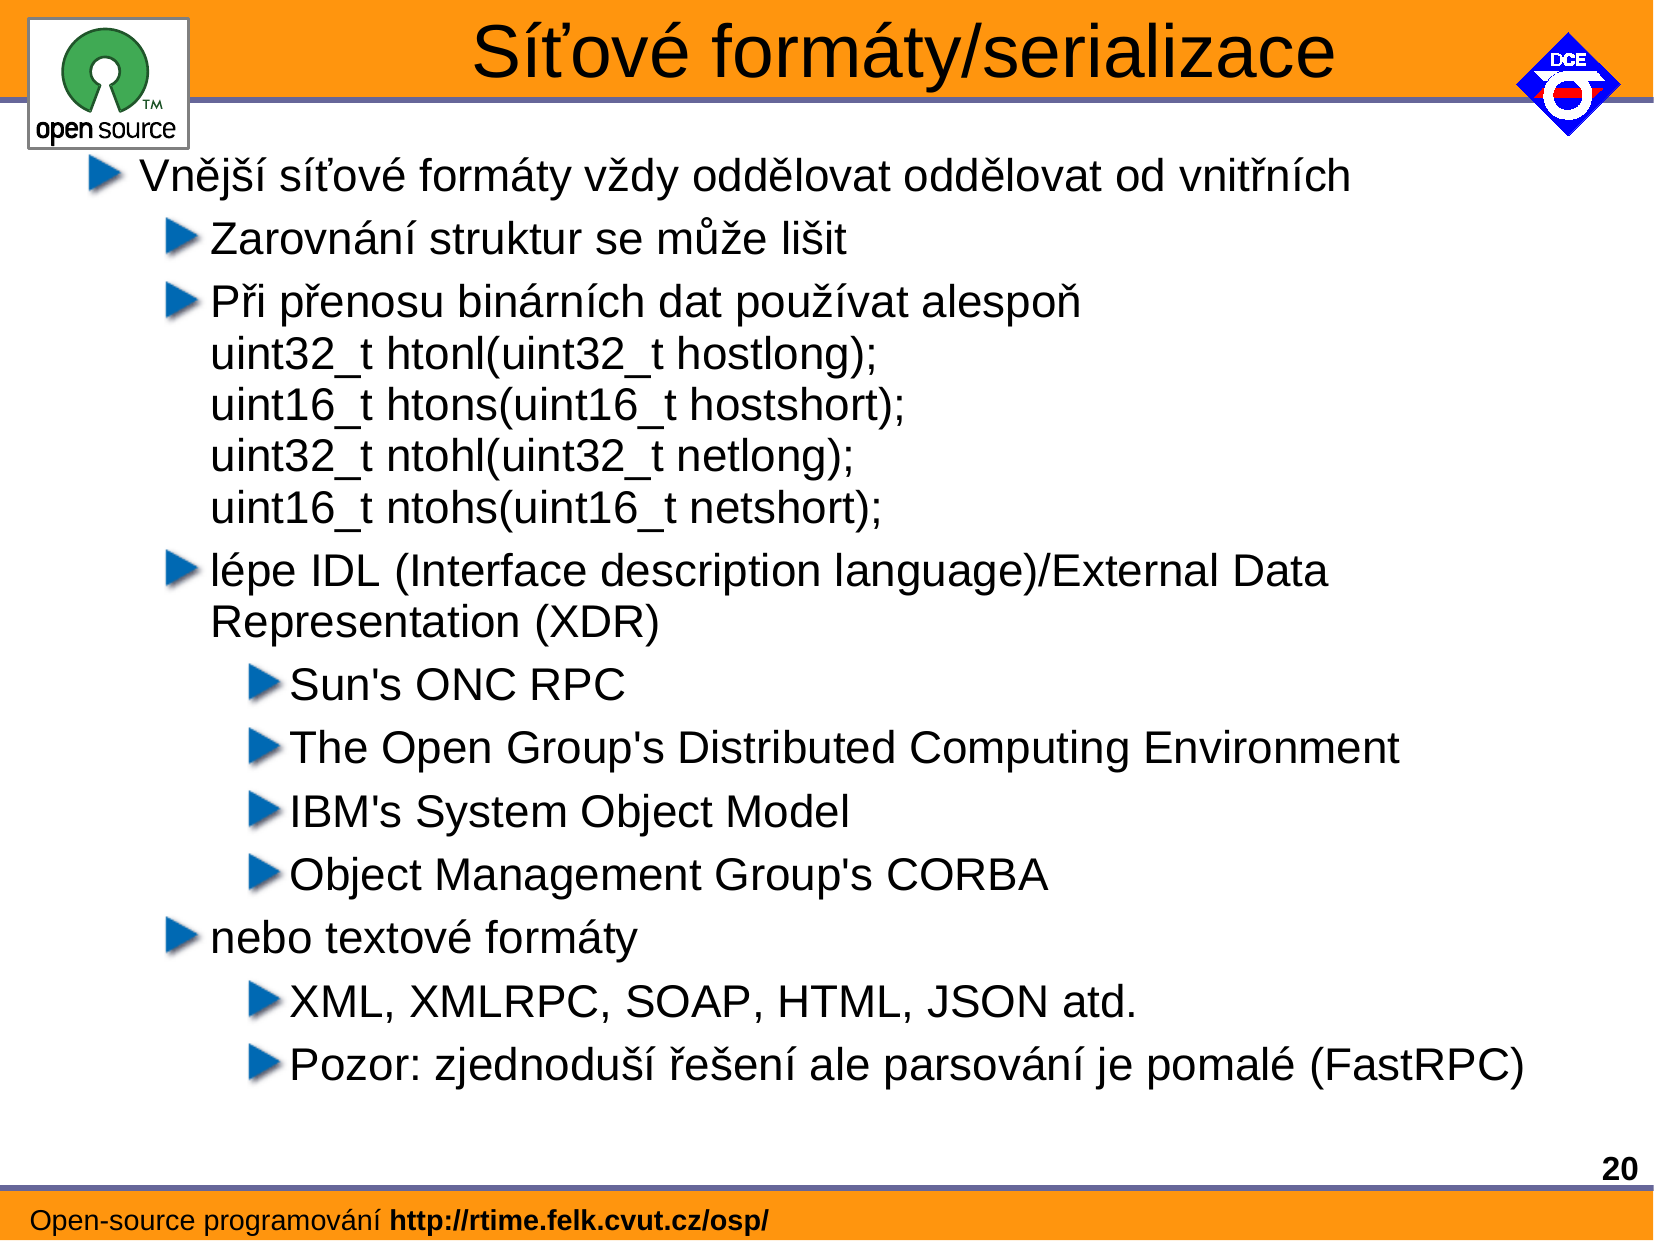

# Síťové formáty/serializace
Vnější síťové formáty vždy oddělovat oddělovat od vnitřních
Zarovnání struktur se může lišit
Při přenosu binárních dat používat alespoň
uint32_t htonl(uint32_t hostlong);
uint16_t htons(uint16_t hostshort);
uint32_t ntohl(uint32_t netlong);
uint16_t ntohs(uint16_t netshort);
lépe IDL (Interface description language)/External Data Representation (XDR)
Sun's ONC RPC
The Open Group's Distributed Computing Environment
IBM's System Object Model
Object Management Group's CORBA
nebo textové formáty
XML, XMLRPC, SOAP, HTML, JSON atd.
Pozor: zjednoduší řešení ale parsování je pomalé (FastRPC)